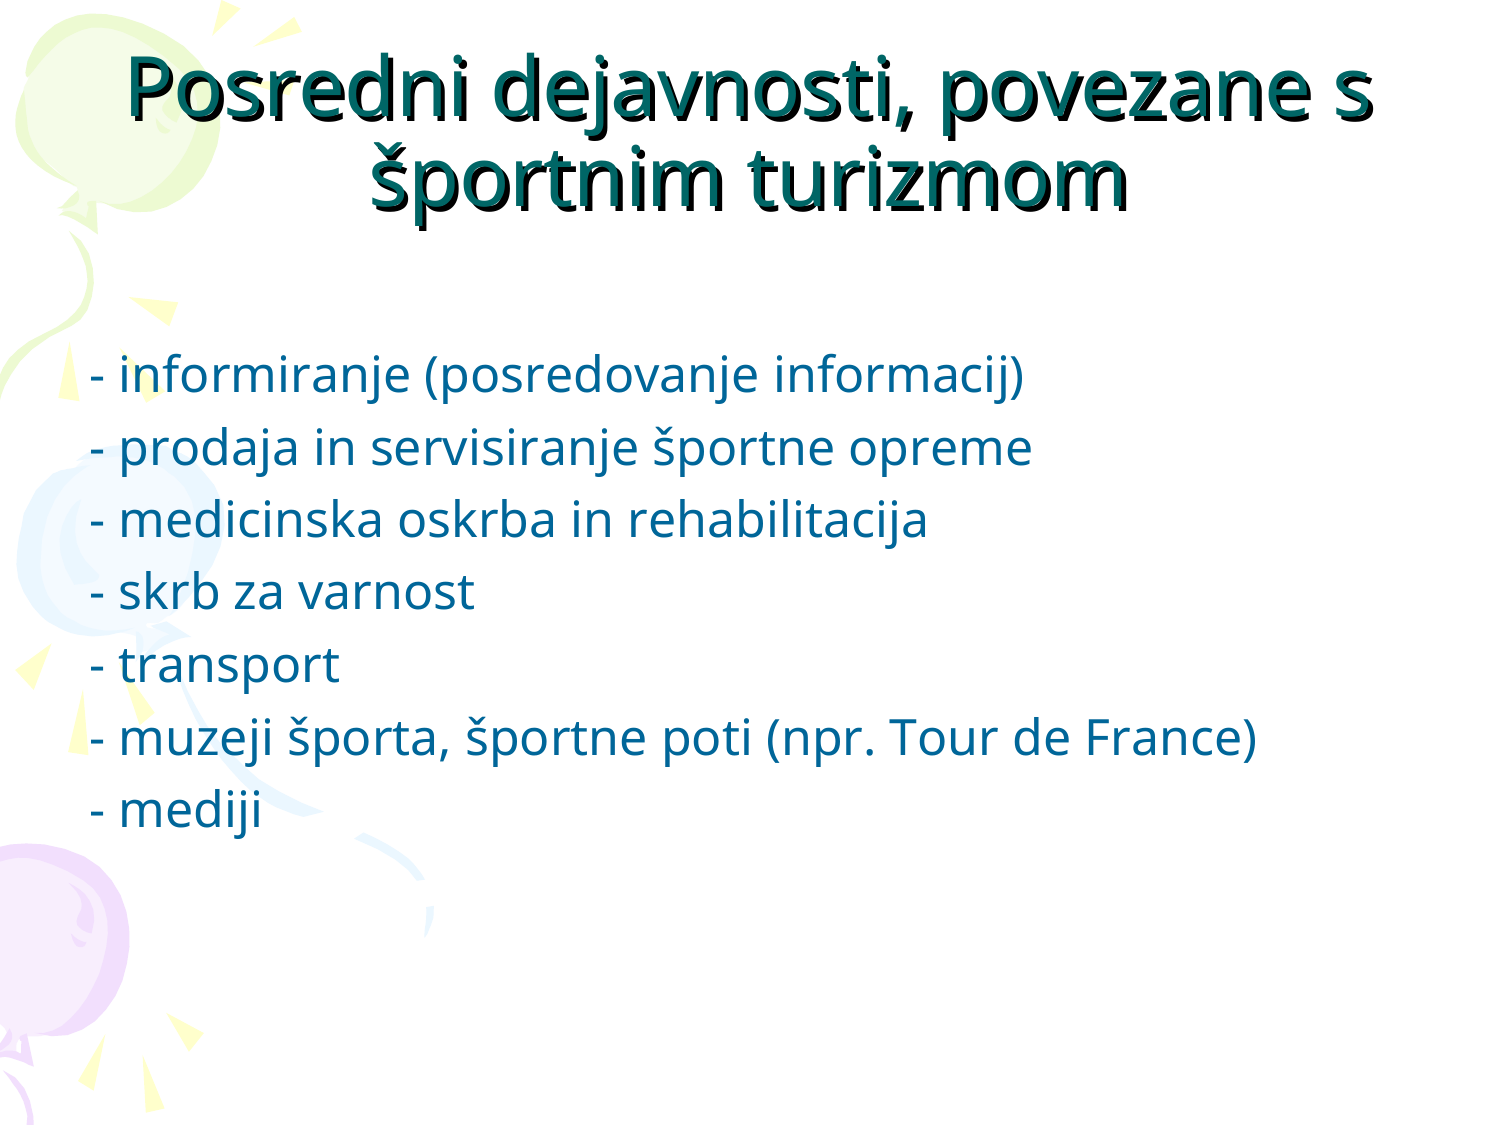

# Posredni dejavnosti, povezane s športnim turizmom
- informiranje (posredovanje informacij)
- prodaja in servisiranje športne opreme
- medicinska oskrba in rehabilitacija
- skrb za varnost
- transport
- muzeji športa, športne poti (npr. Tour de France)
- mediji